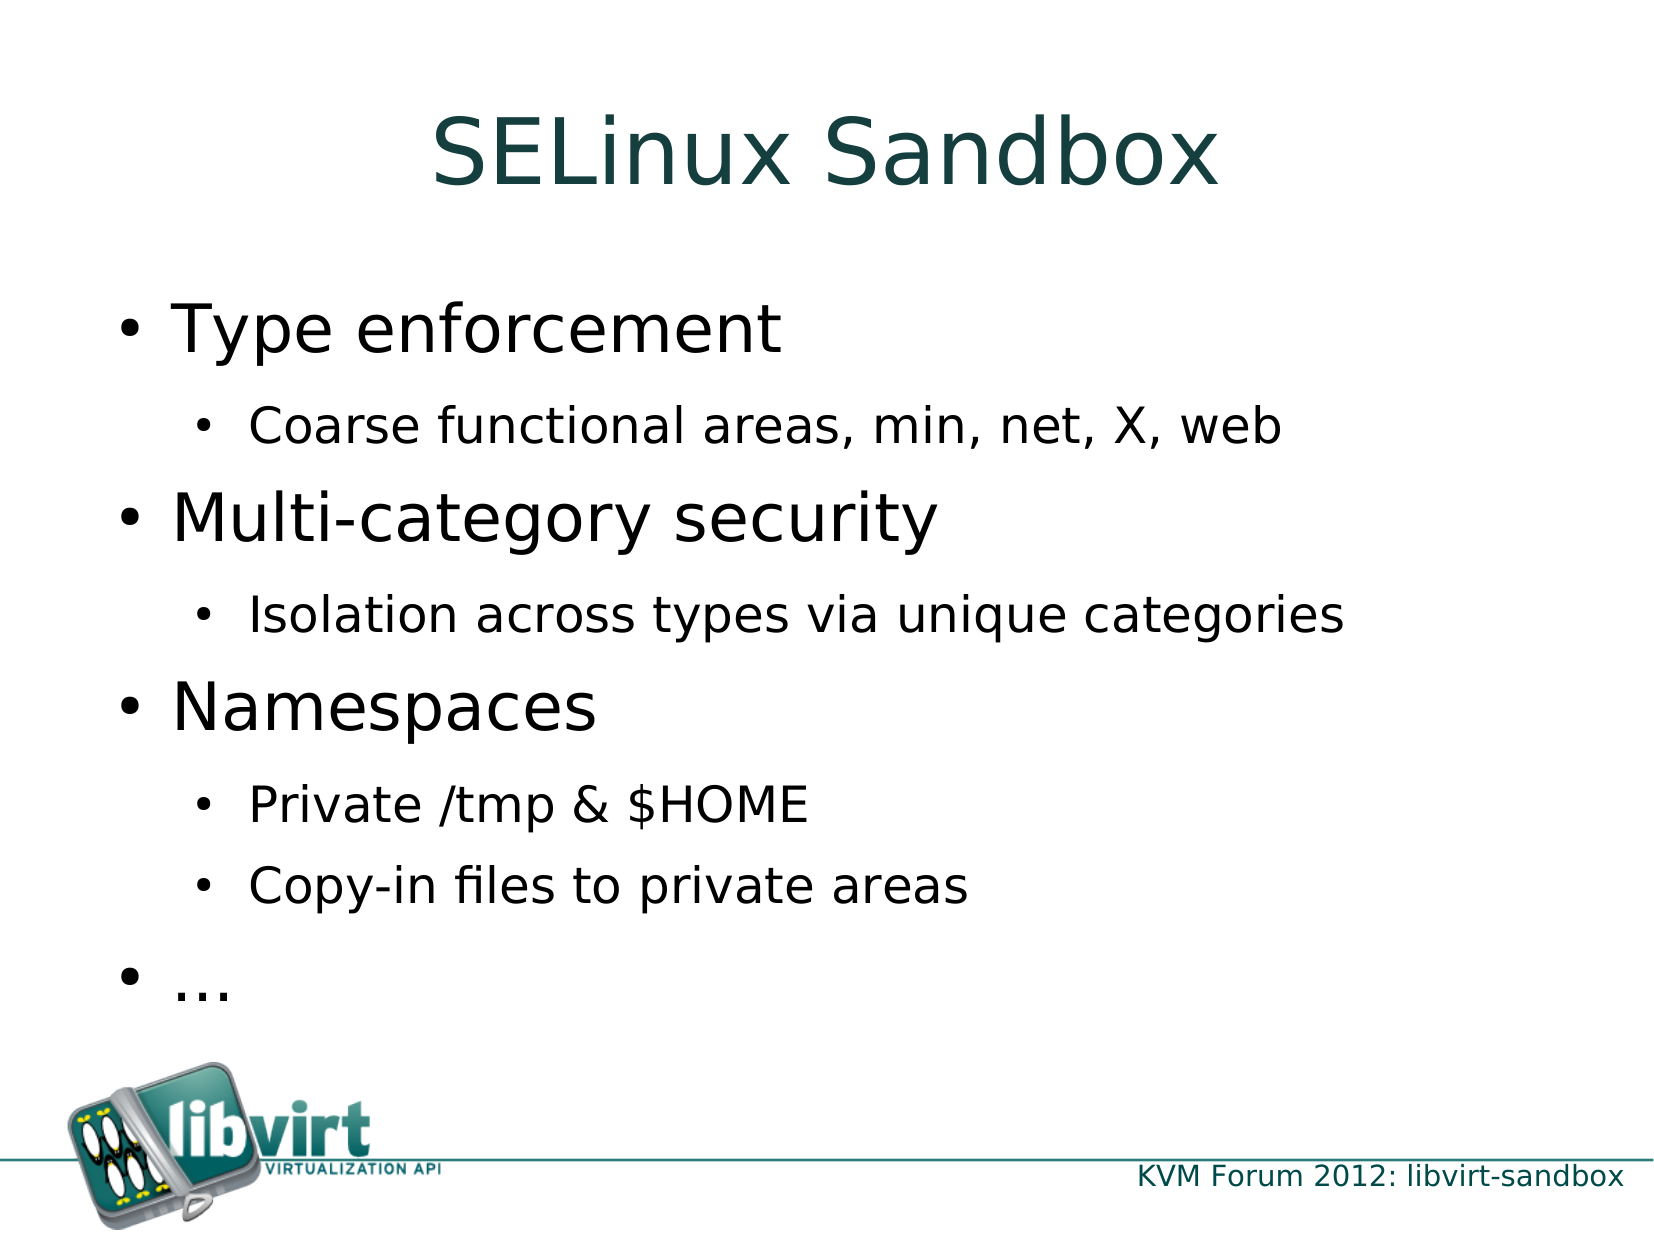

# SELinux Sandbox
Type enforcement
Coarse functional areas, min, net, X, web
Multi-category security
Isolation across types via unique categories
Namespaces
Private /tmp & $HOME
Copy-in files to private areas
...
KVM Forum 2012: libvirt-sandbox